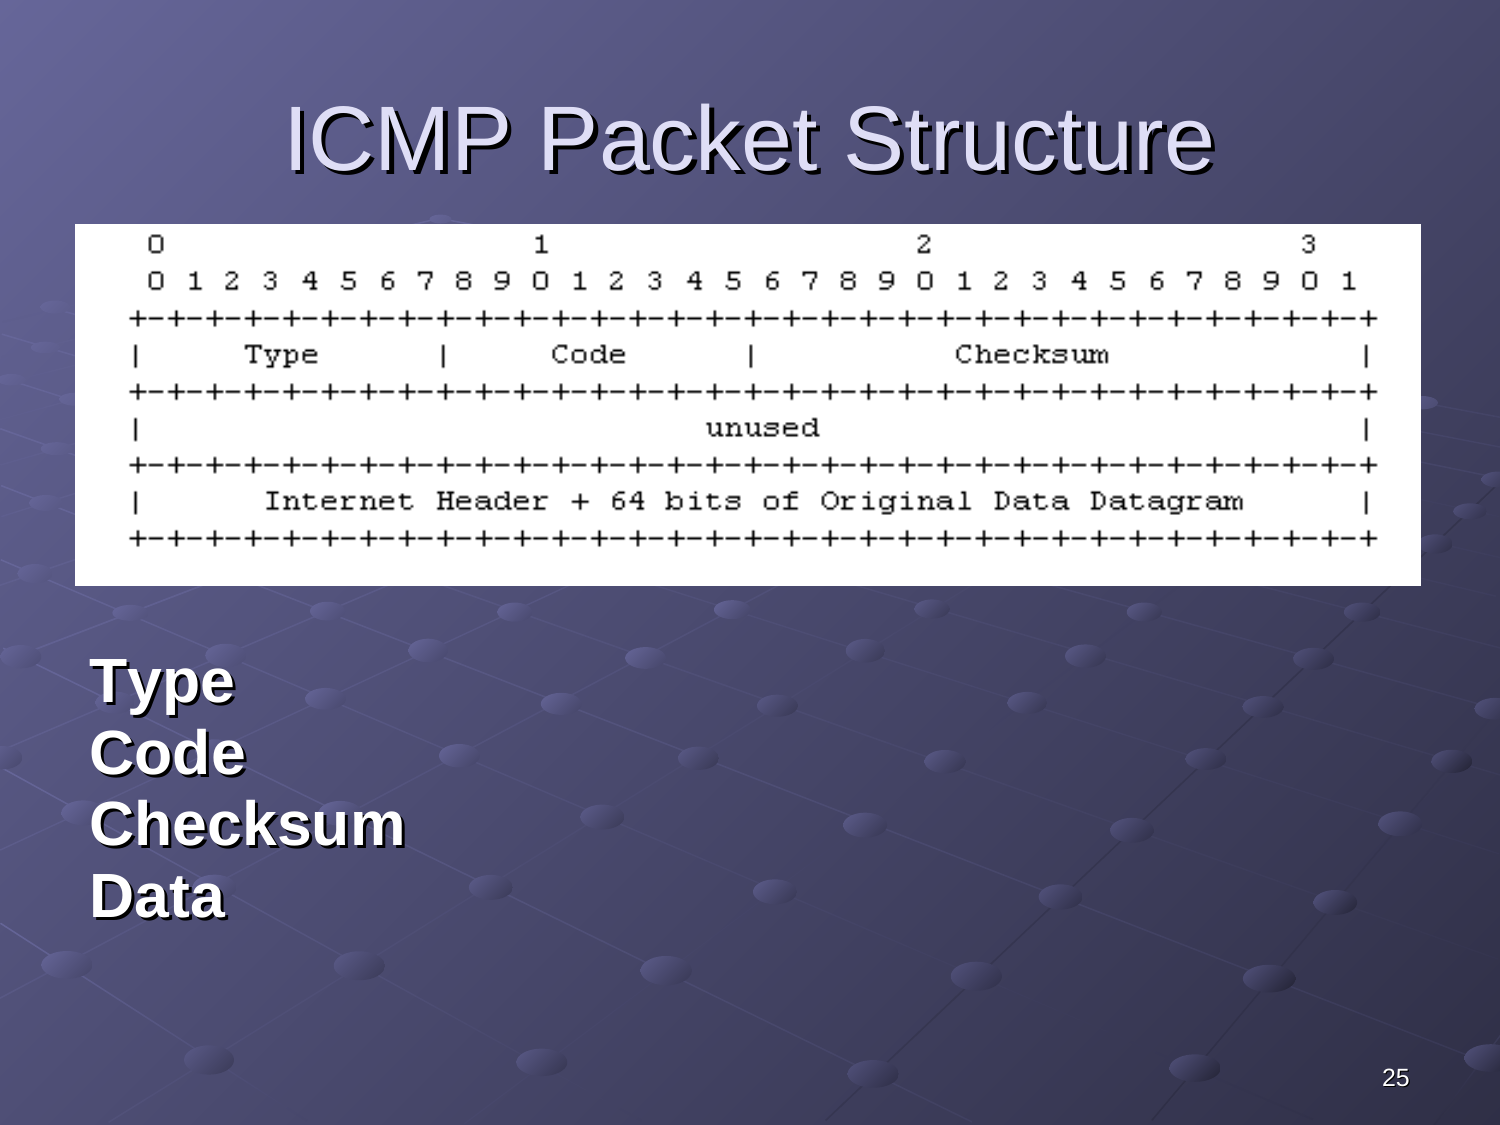

# ICMP Packet Structure
Type
Code
Checksum
Data
25